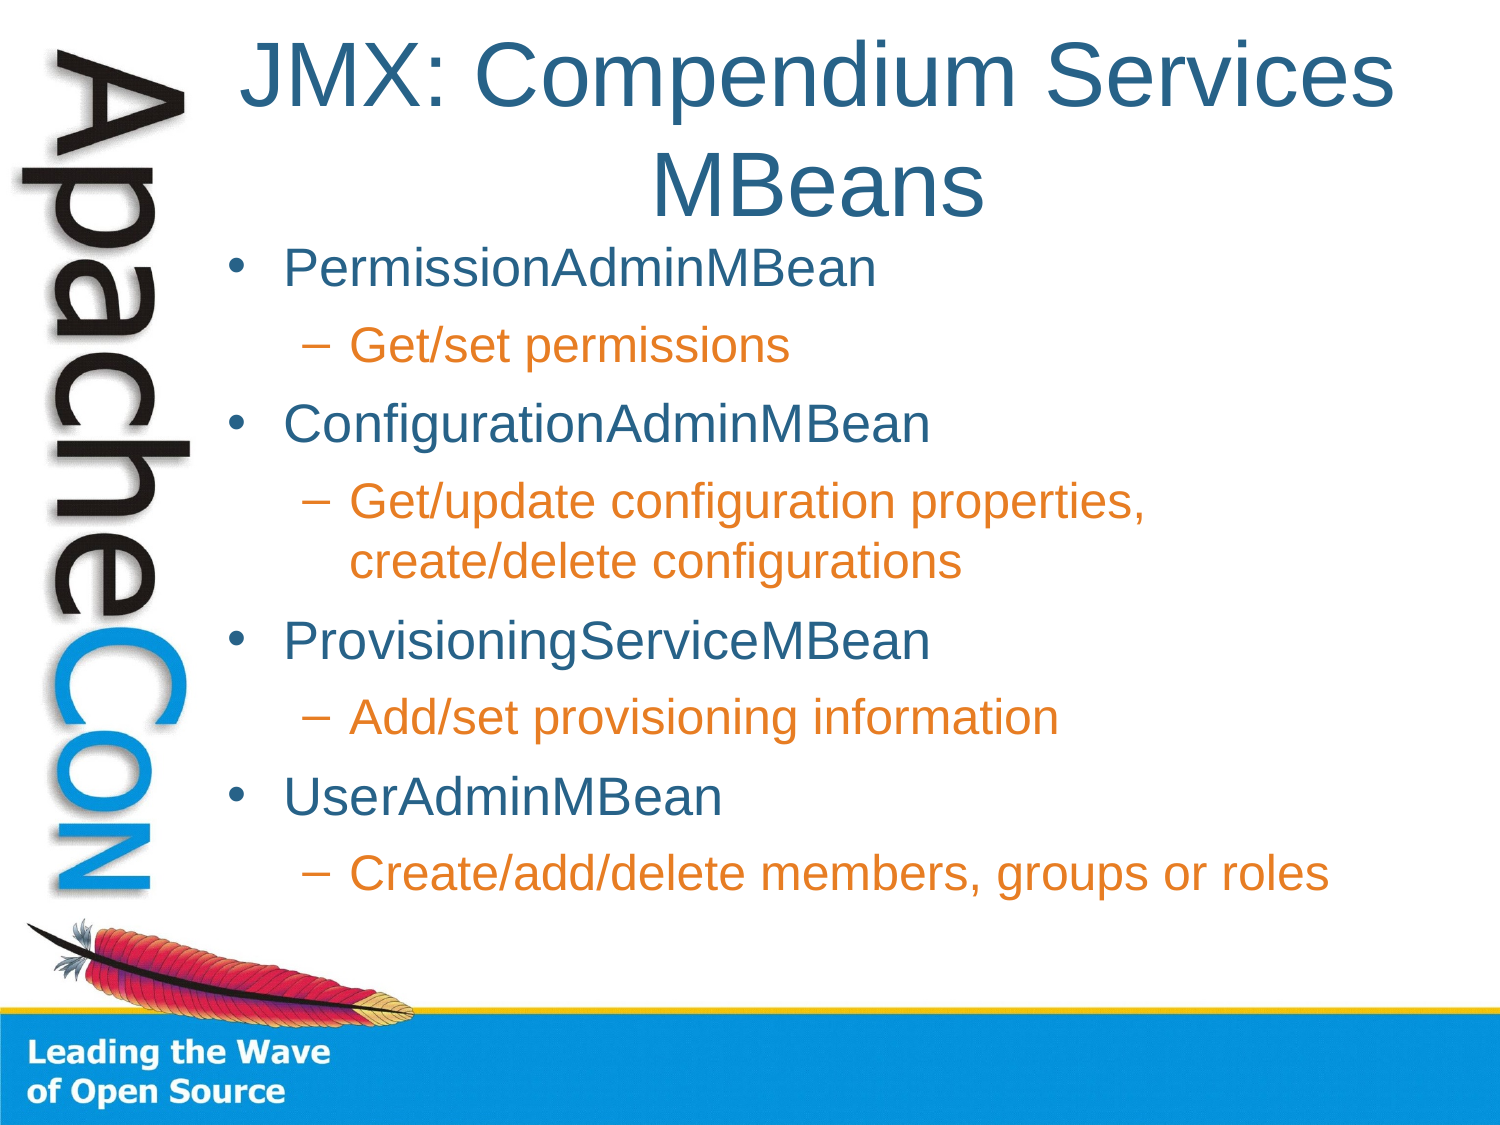

# JMX: Compendium Services MBeans
PermissionAdminMBean
Get/set permissions
ConfigurationAdminMBean
Get/update configuration properties, create/delete configurations
ProvisioningServiceMBean
Add/set provisioning information
UserAdminMBean
Create/add/delete members, groups or roles